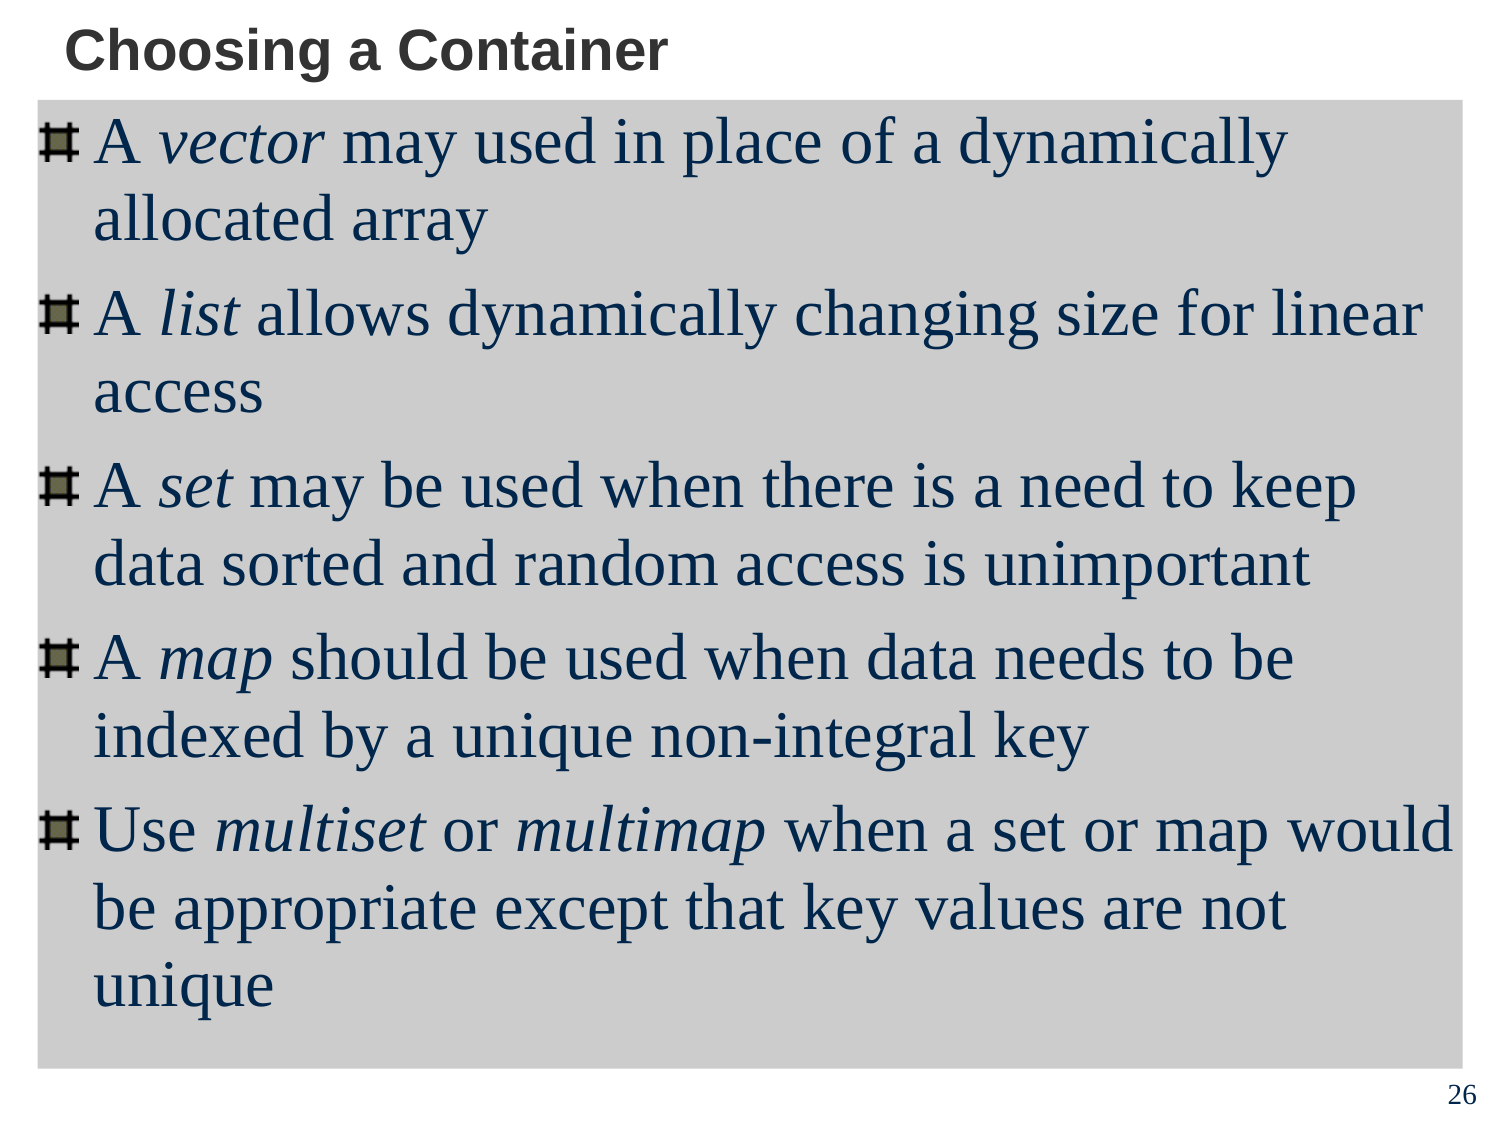

# Choosing a Container
A vector may used in place of a dynamically allocated array
A list allows dynamically changing size for linear access
A set may be used when there is a need to keep data sorted and random access is unimportant
A map should be used when data needs to be indexed by a unique non-integral key
Use multiset or multimap when a set or map would be appropriate except that key values are not unique